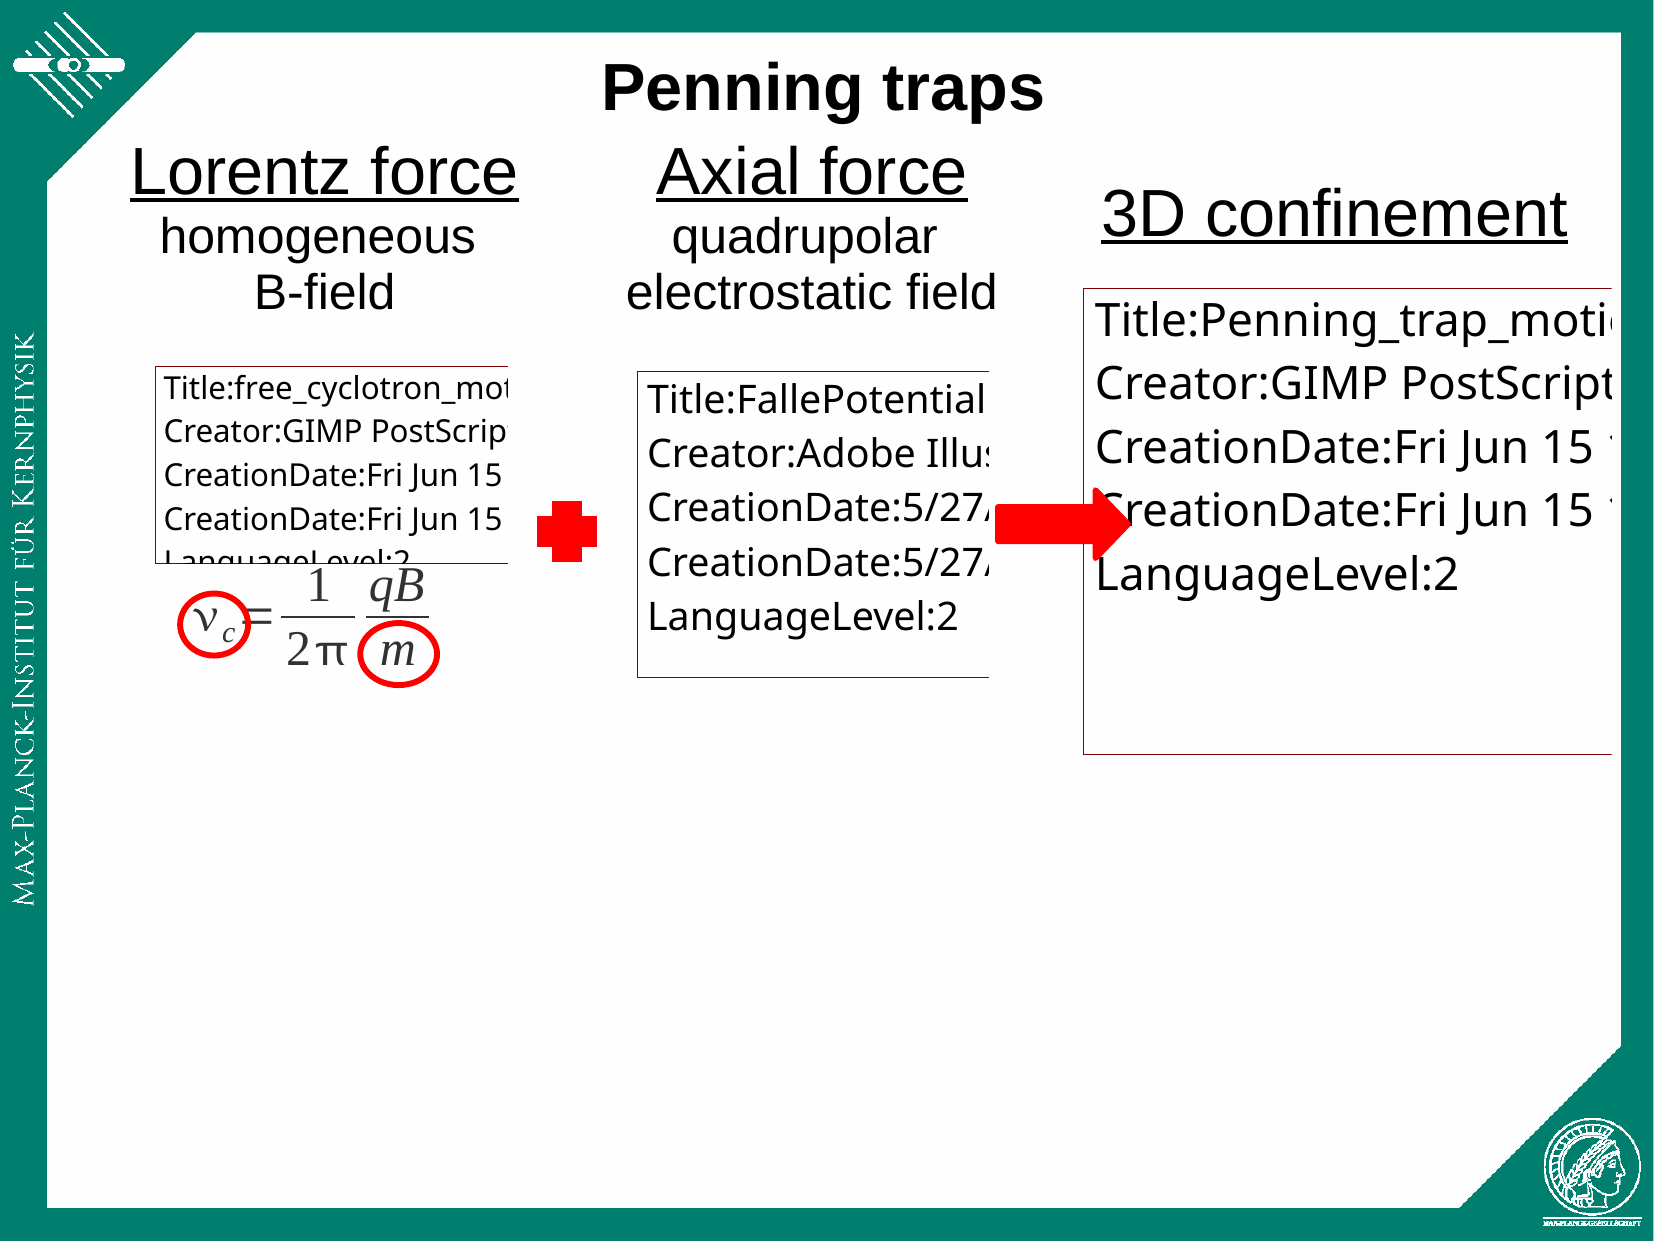

Penning traps
Lorentz force
homogeneous
B-field
Axial force
quadrupolar
electrostatic field
3D confinement